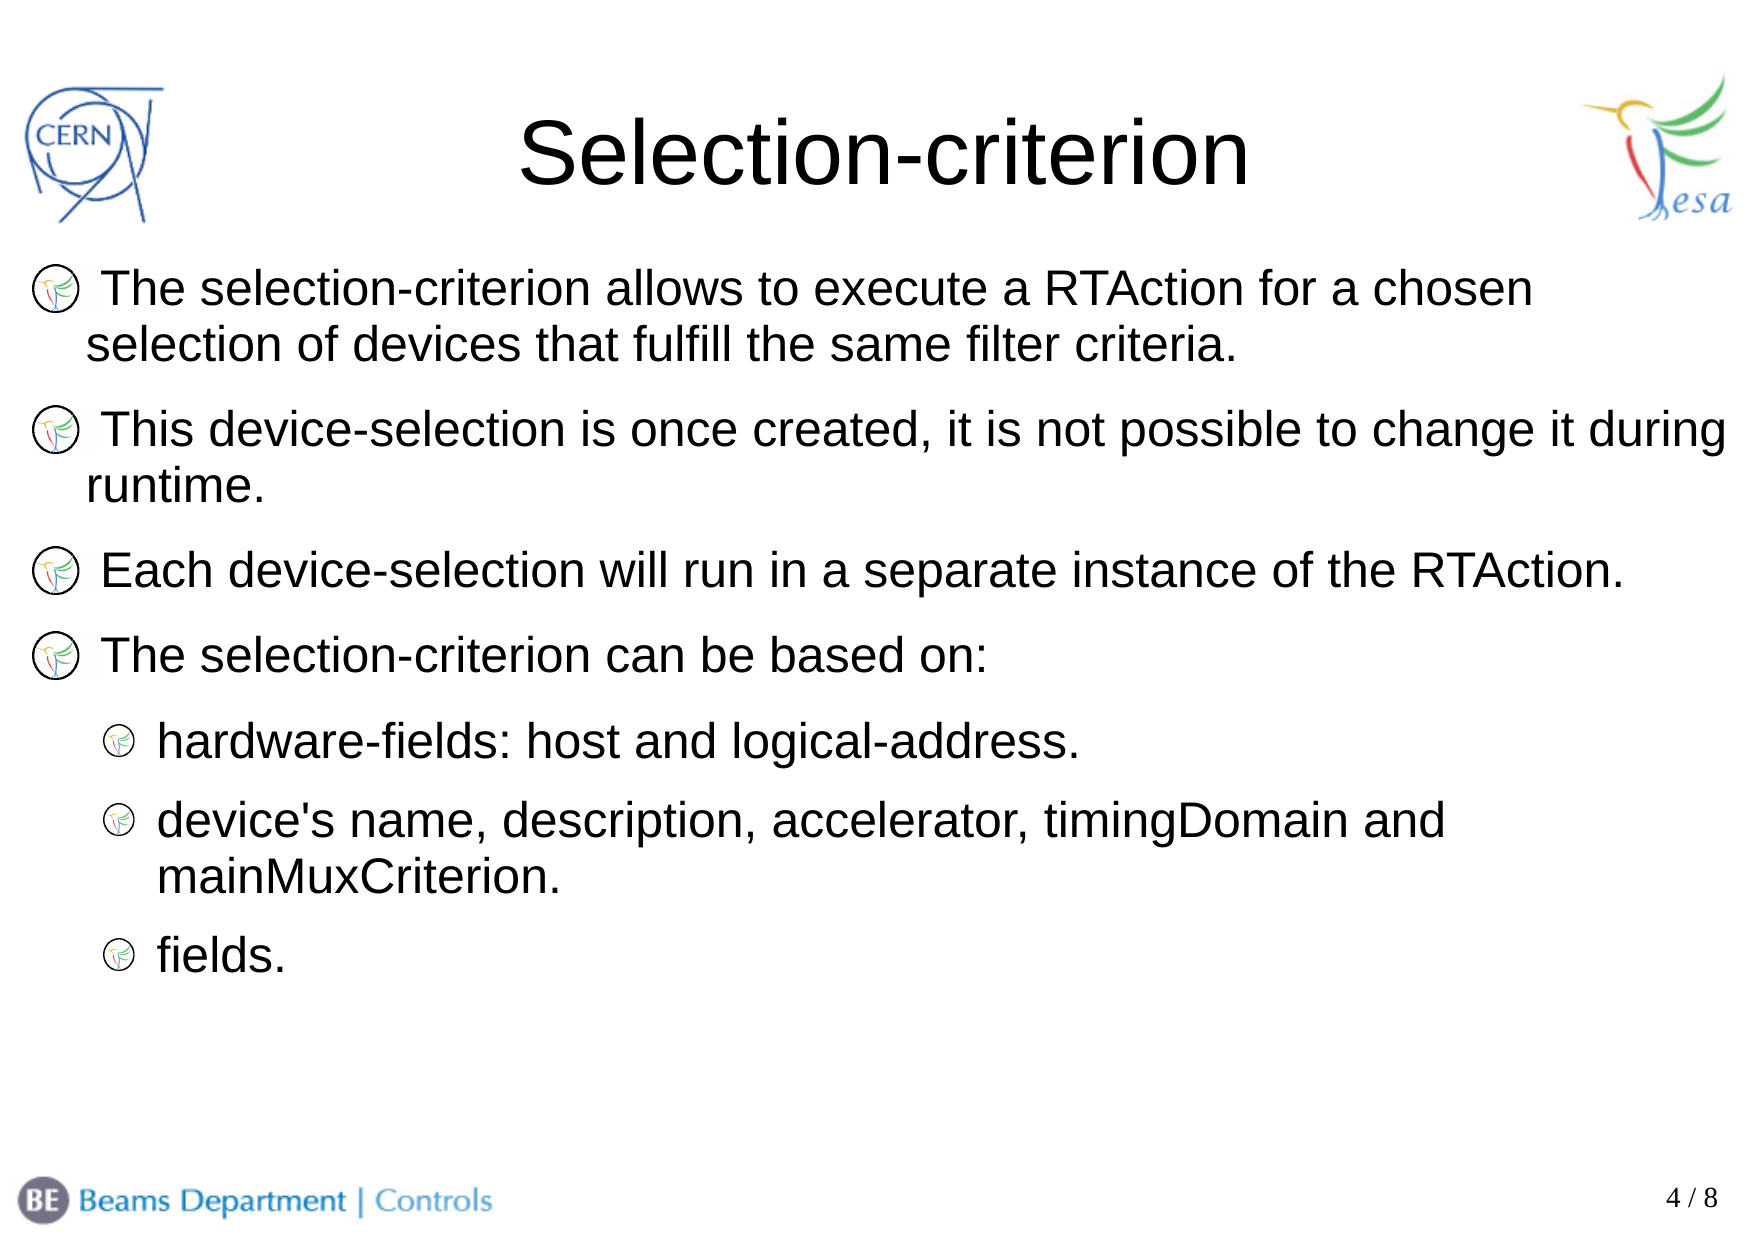

# Selection-criterion
The selection-criterion allows to execute a RTAction for a chosen selection of devices that fulfill the same filter criteria.
This device-selection is once created, it is not possible to change it during runtime.
Each device-selection will run in a separate instance of the RTAction.
The selection-criterion can be based on:
hardware-fields: host and logical-address.
device's name, description, accelerator, timingDomain and mainMuxCriterion.
fields.
4